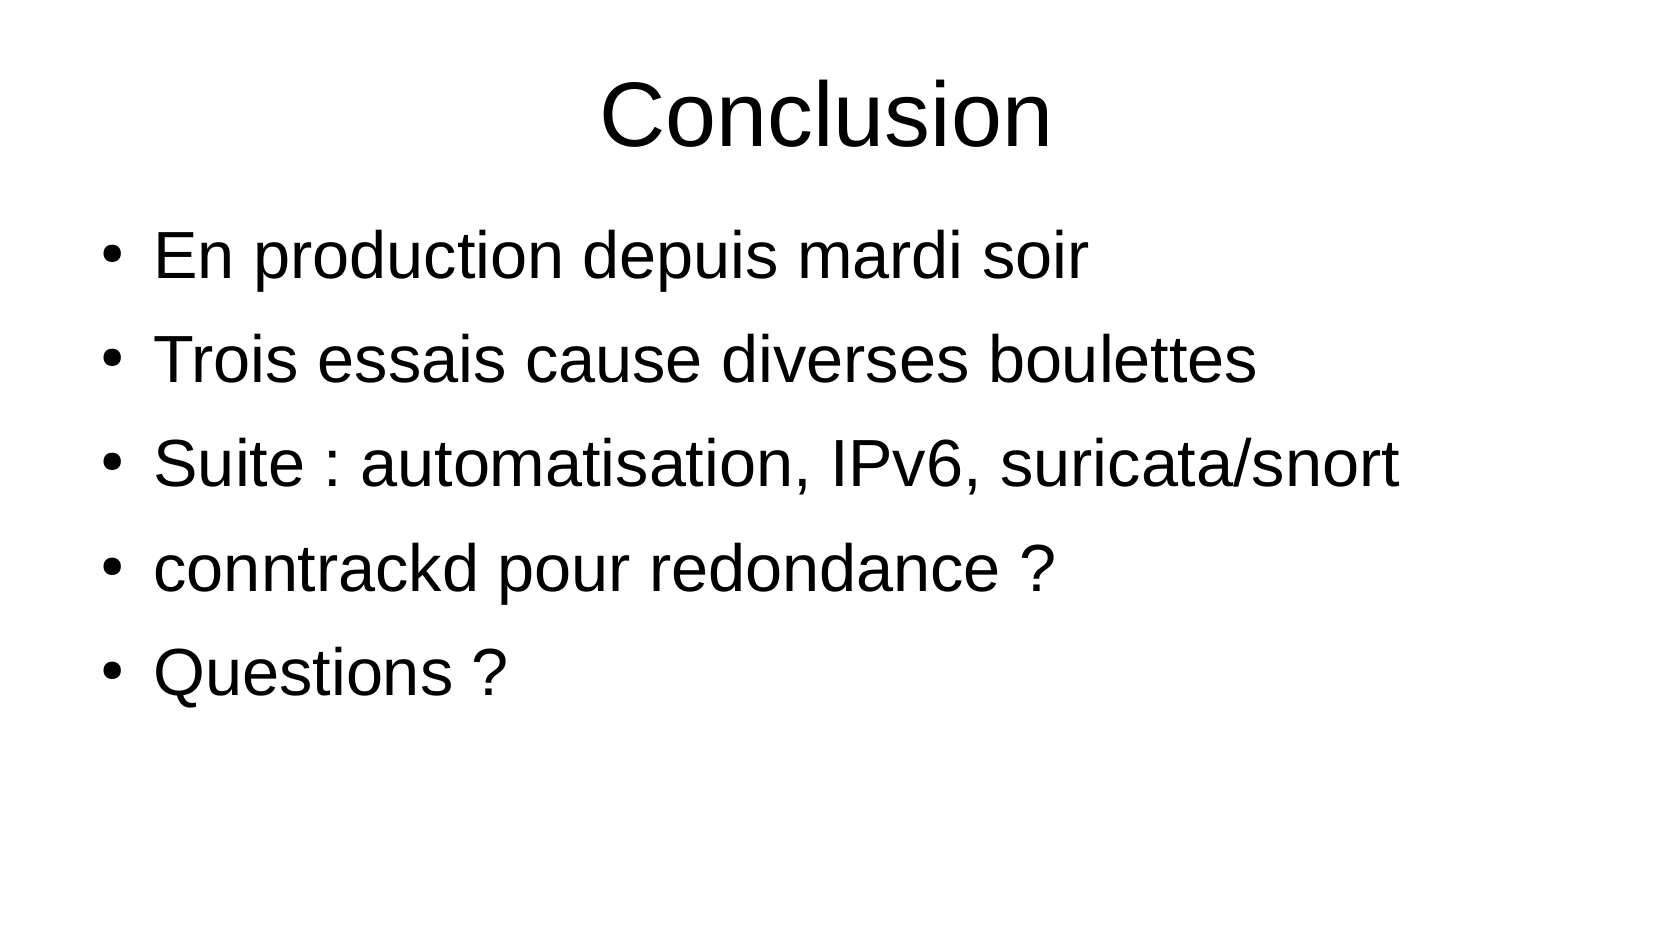

# Conclusion
En production depuis mardi soir
Trois essais cause diverses boulettes
Suite : automatisation, IPv6, suricata/snort
conntrackd pour redondance ?
Questions ?